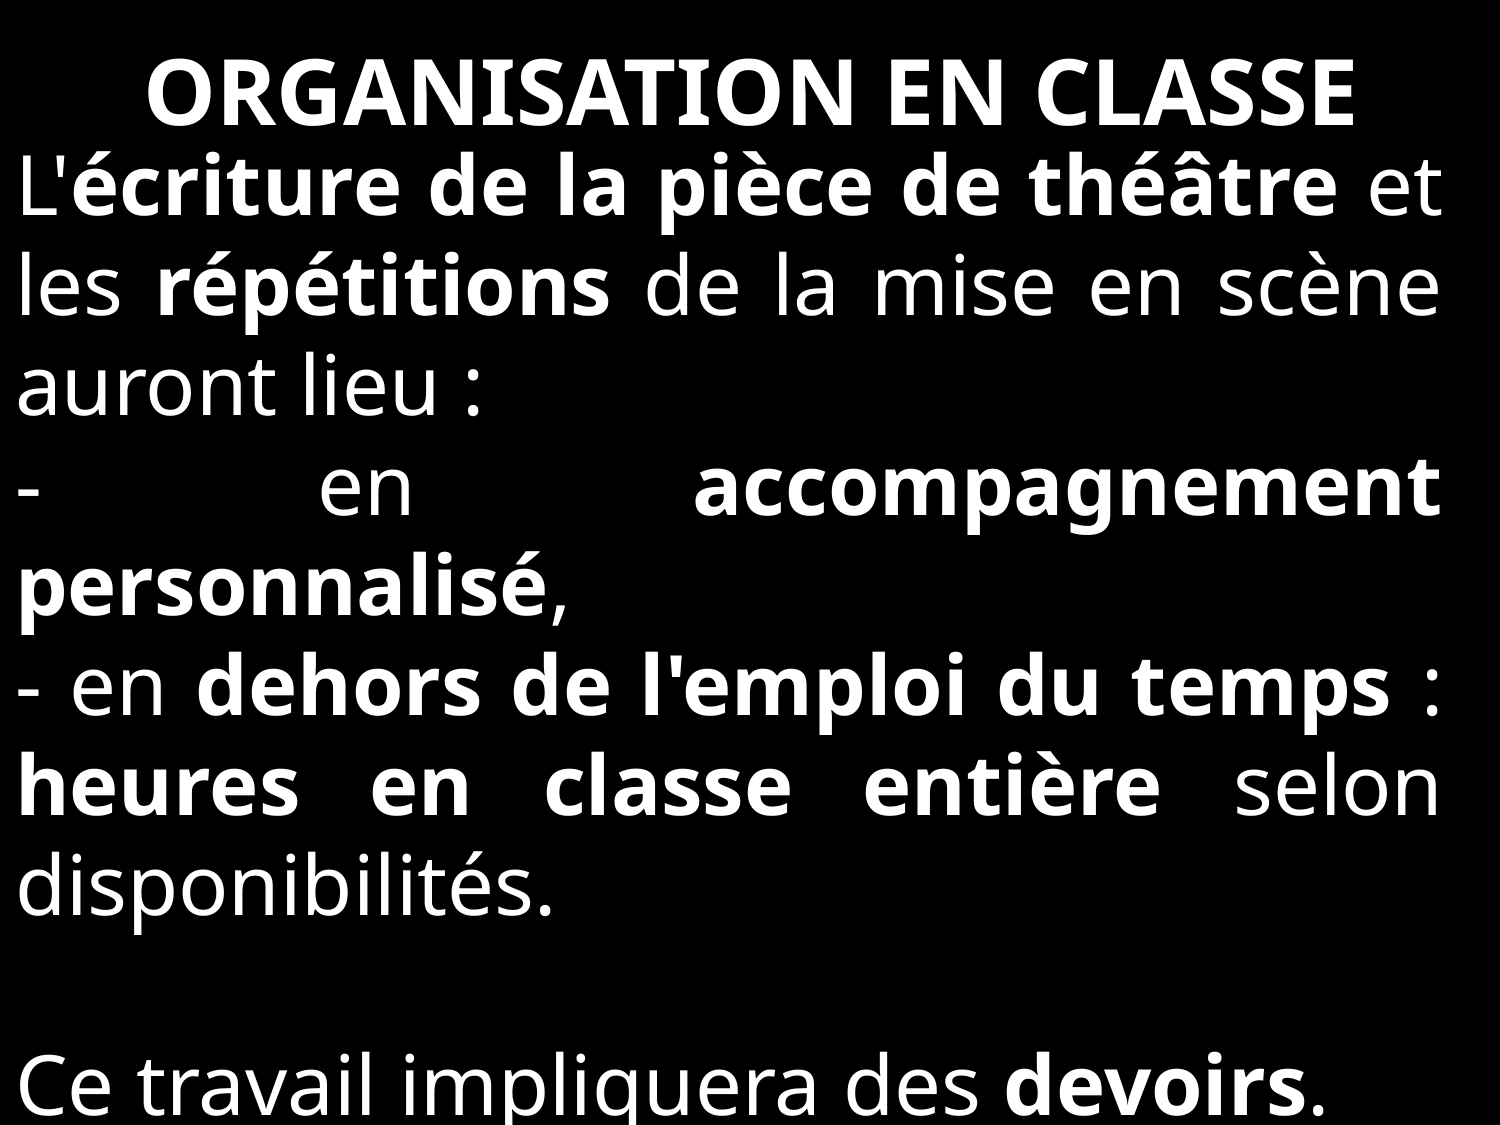

ORGANISATION EN CLASSE
L'écriture de la pièce de théâtre et les répétitions de la mise en scène auront lieu :
- en accompagnement personnalisé,
- en dehors de l'emploi du temps : heures en classe entière selon disponibilités.
Ce travail impliquera des devoirs.